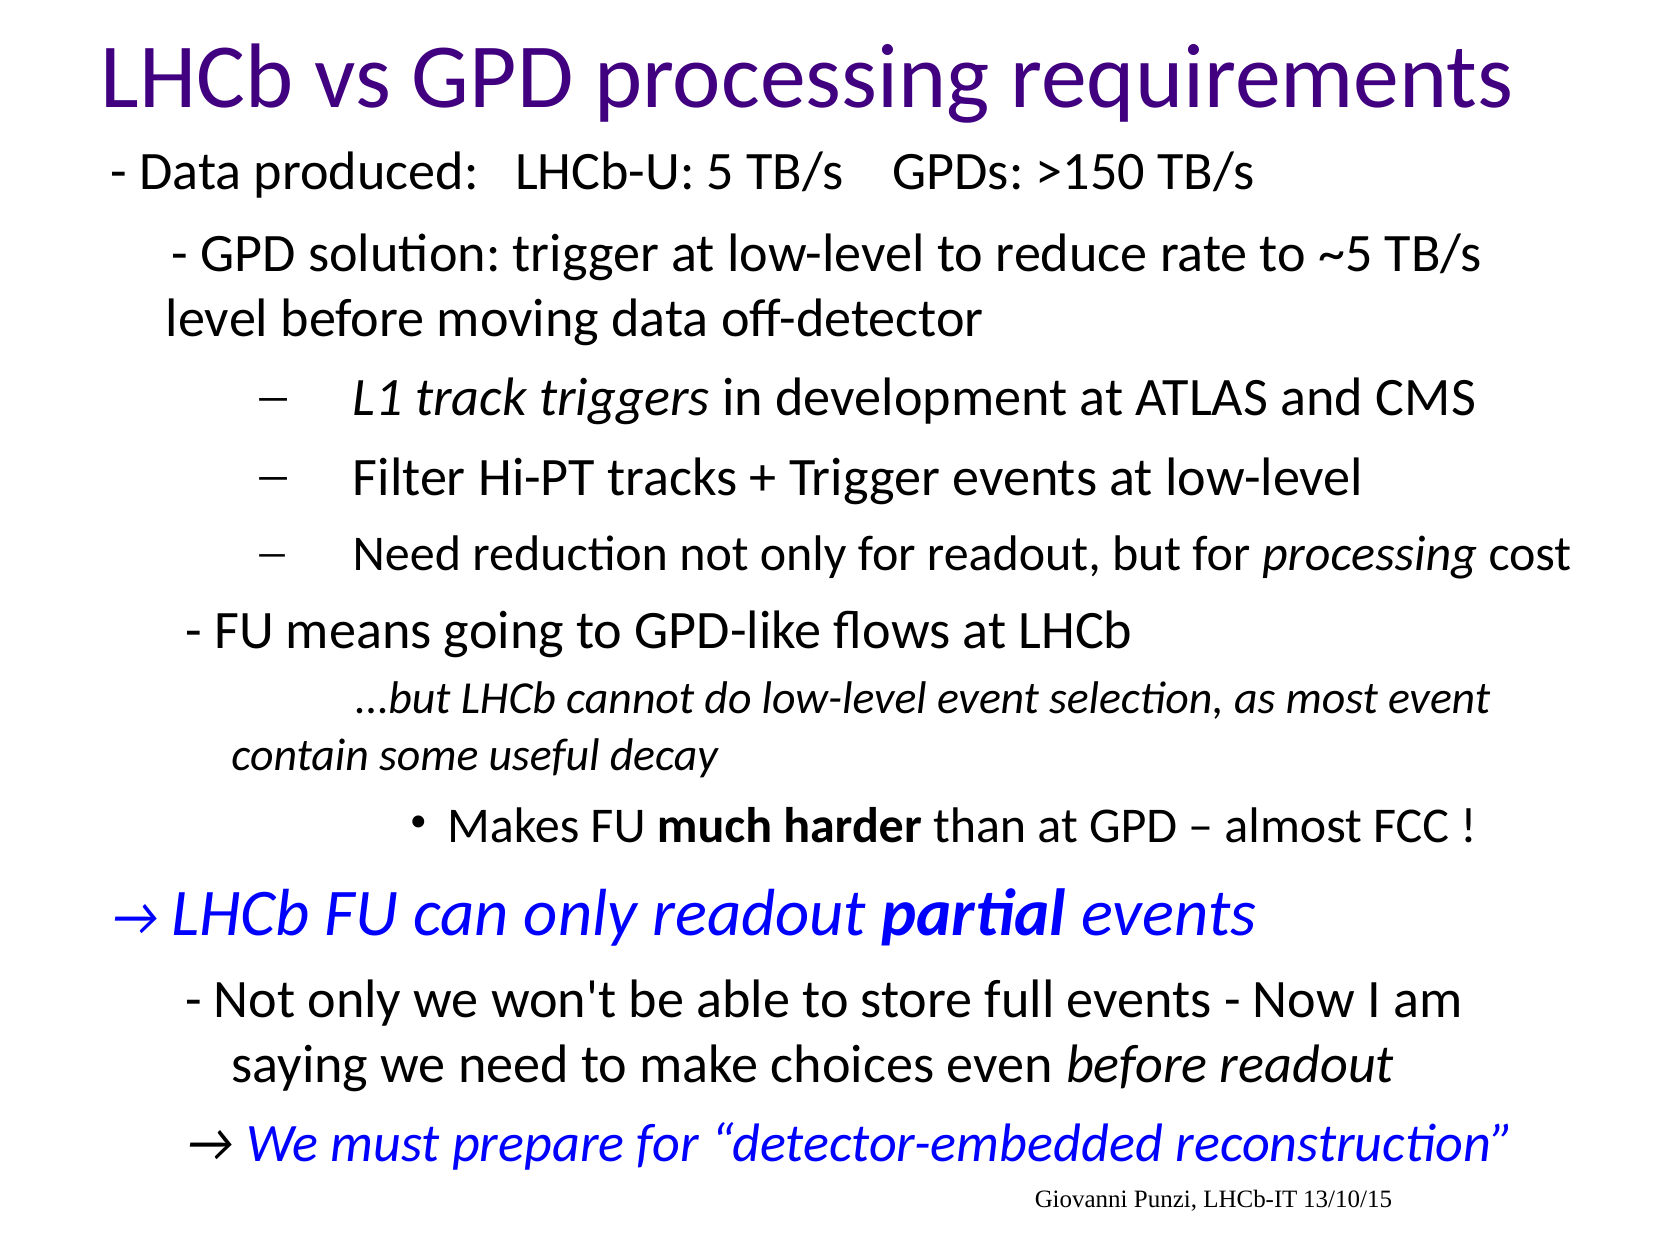

# LHCb vs GPD processing requirements
- Data produced: LHCb-U: 5 TB/s GPDs: >150 TB/s
 - GPD solution: trigger at low-level to reduce rate to ~5 TB/s level before moving data off-detector
L1 track triggers in development at ATLAS and CMS
Filter Hi-PT tracks + Trigger events at low-level
Need reduction not only for readout, but for processing cost
- FU means going to GPD-like flows at LHCb
 ...but LHCb cannot do low-level event selection, as most event contain some useful decay
Makes FU much harder than at GPD – almost FCC !
→ LHCb FU can only readout partial events
- Not only we won't be able to store full events - Now I am saying we need to make choices even before readout
→ We must prepare for “detector-embedded reconstruction”
Giovanni Punzi, LHCb-IT 13/10/15